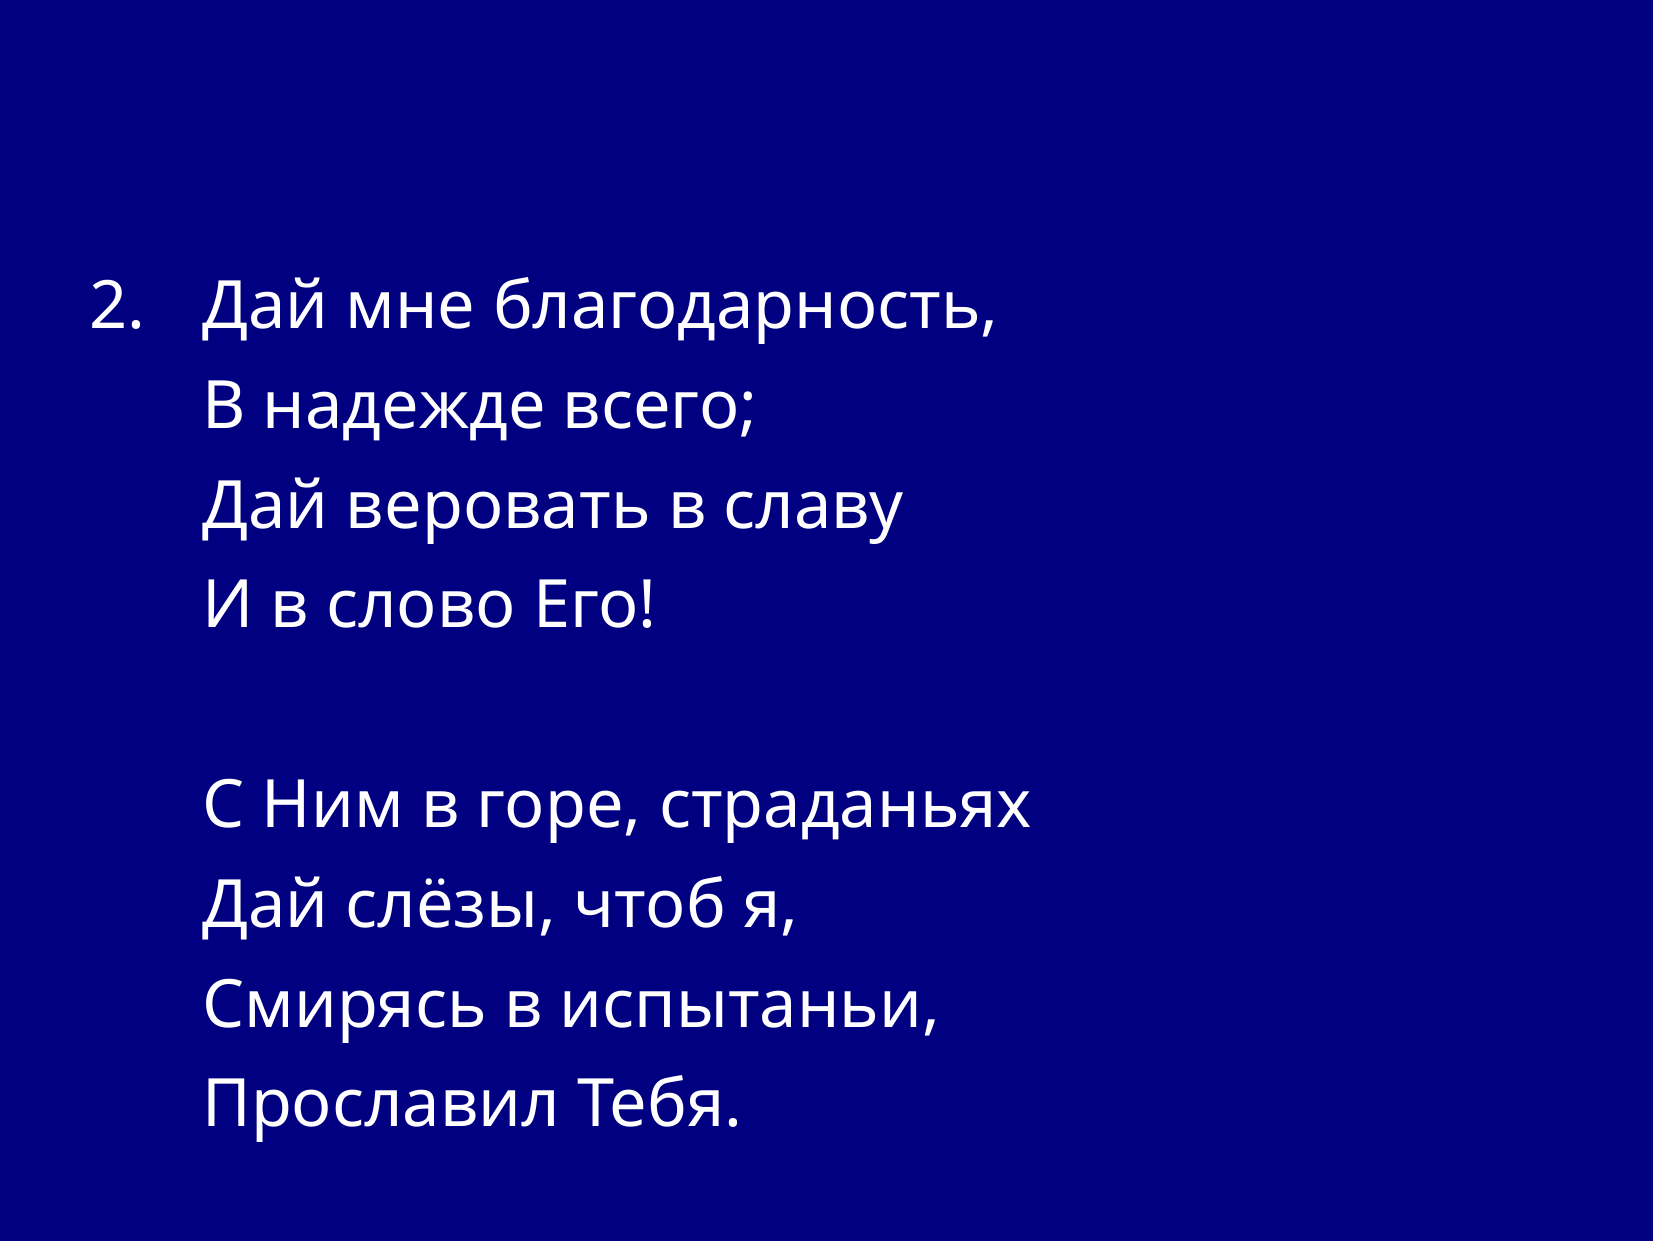

2.	Дай мне благодарность,
	В надежде всего;
	Дай веровать в славу
	И в слово Его!
	С Ним в горе, страданьях
	Дай слёзы, чтоб я,
	Смирясь в испытаньи,
	Прославил Тебя.